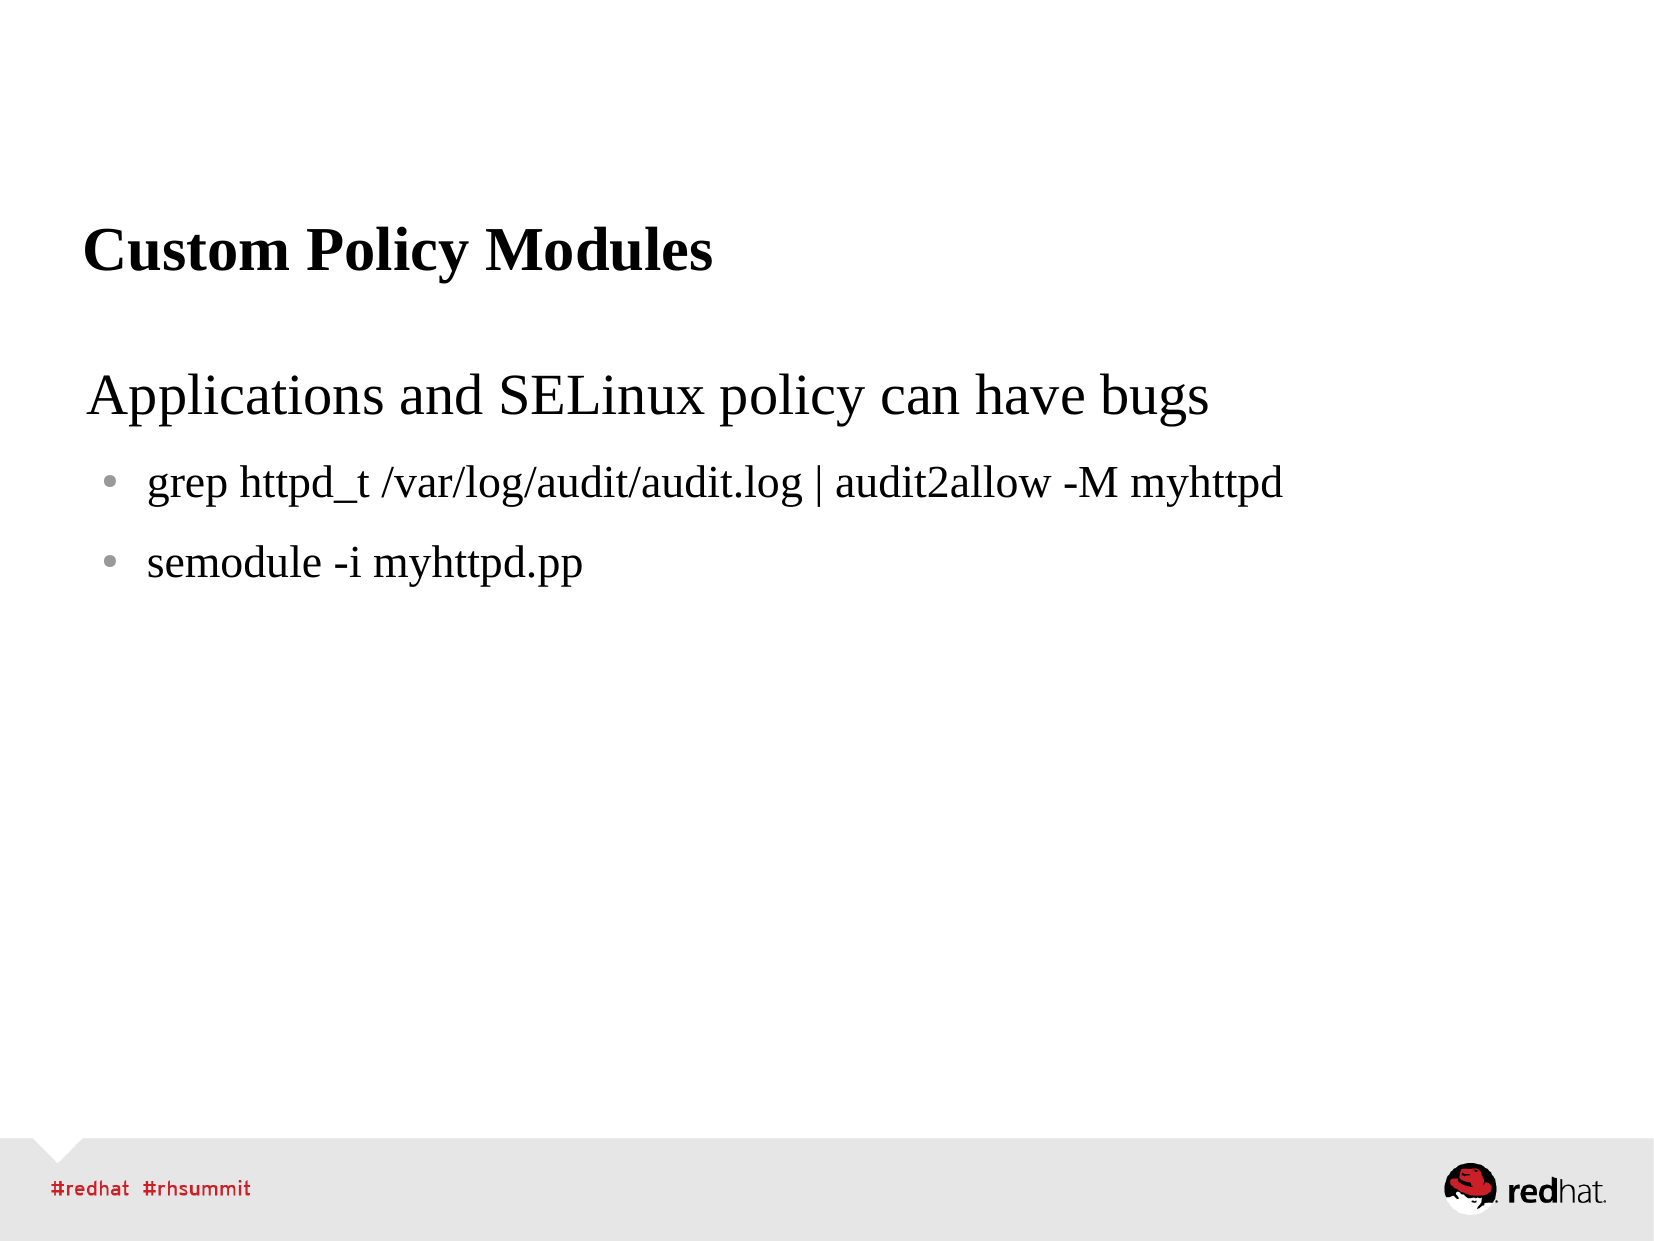

# Custom Policy Modules
Applications and SELinux policy can have bugs
grep httpd_t /var/log/audit/audit.log | audit2allow -M myhttpd
semodule -i myhttpd.pp